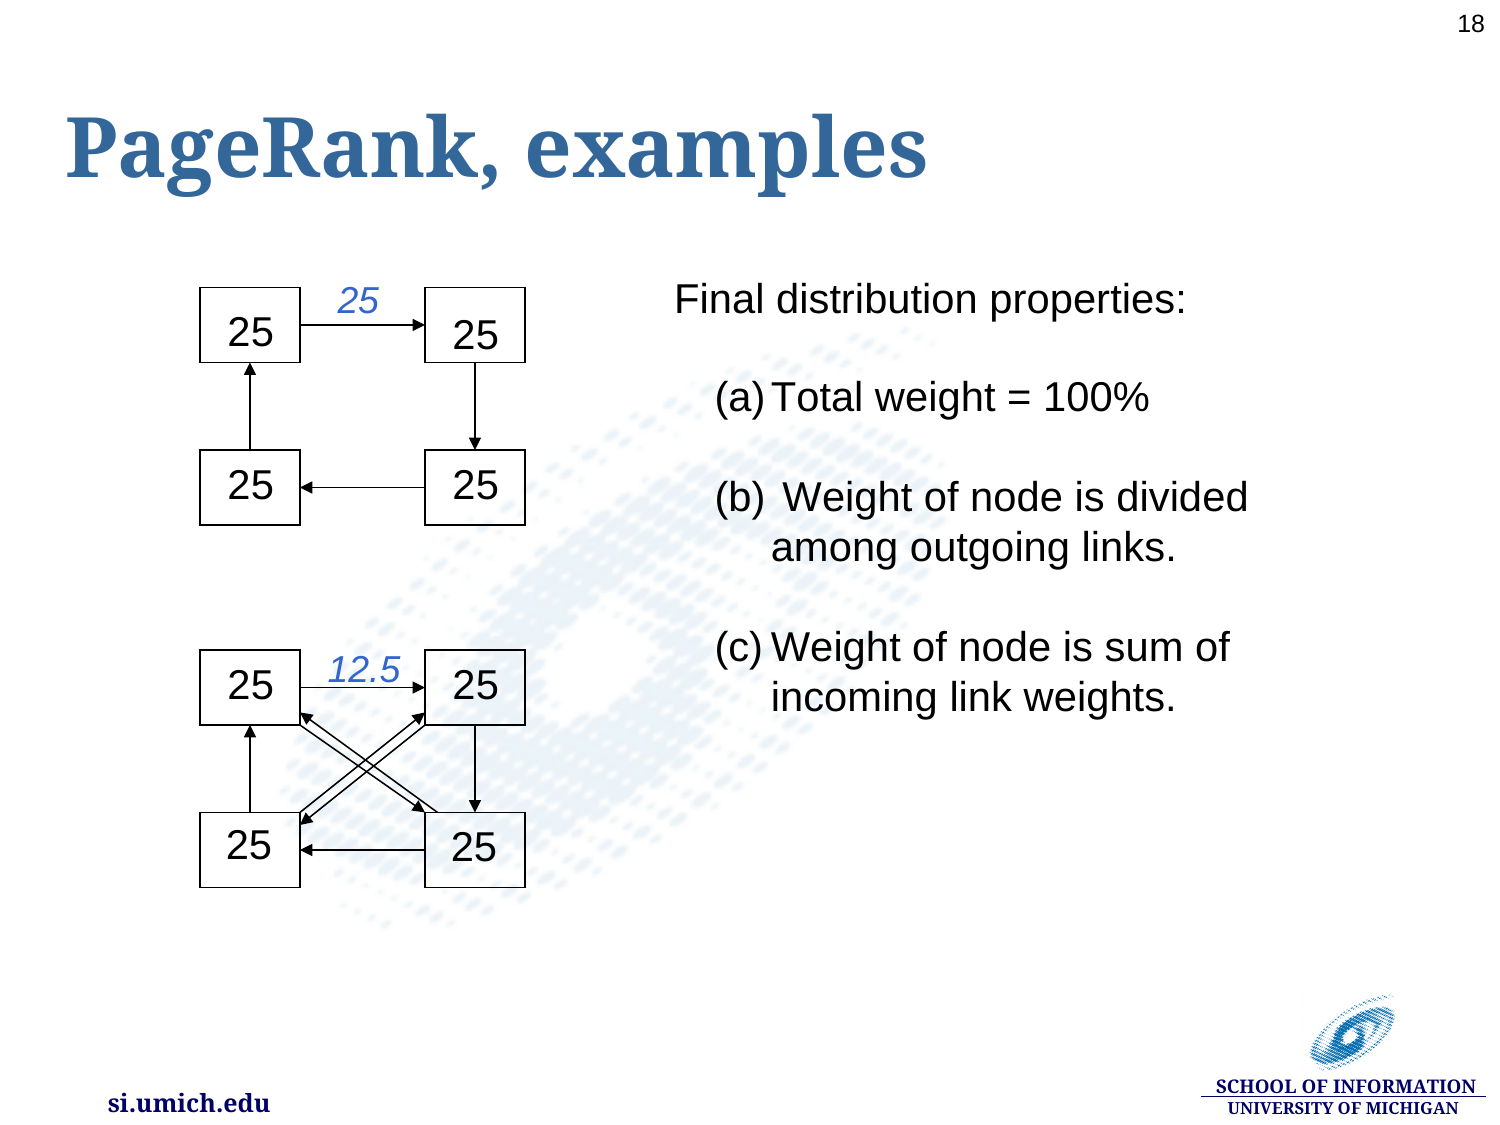

# PageRank, examples
Final distribution properties:
25
25
25
Total weight = 100%
 Weight of node is divided among outgoing links.
Weight of node is sum of incoming link weights.
25
25
12.5
25
25
25
25